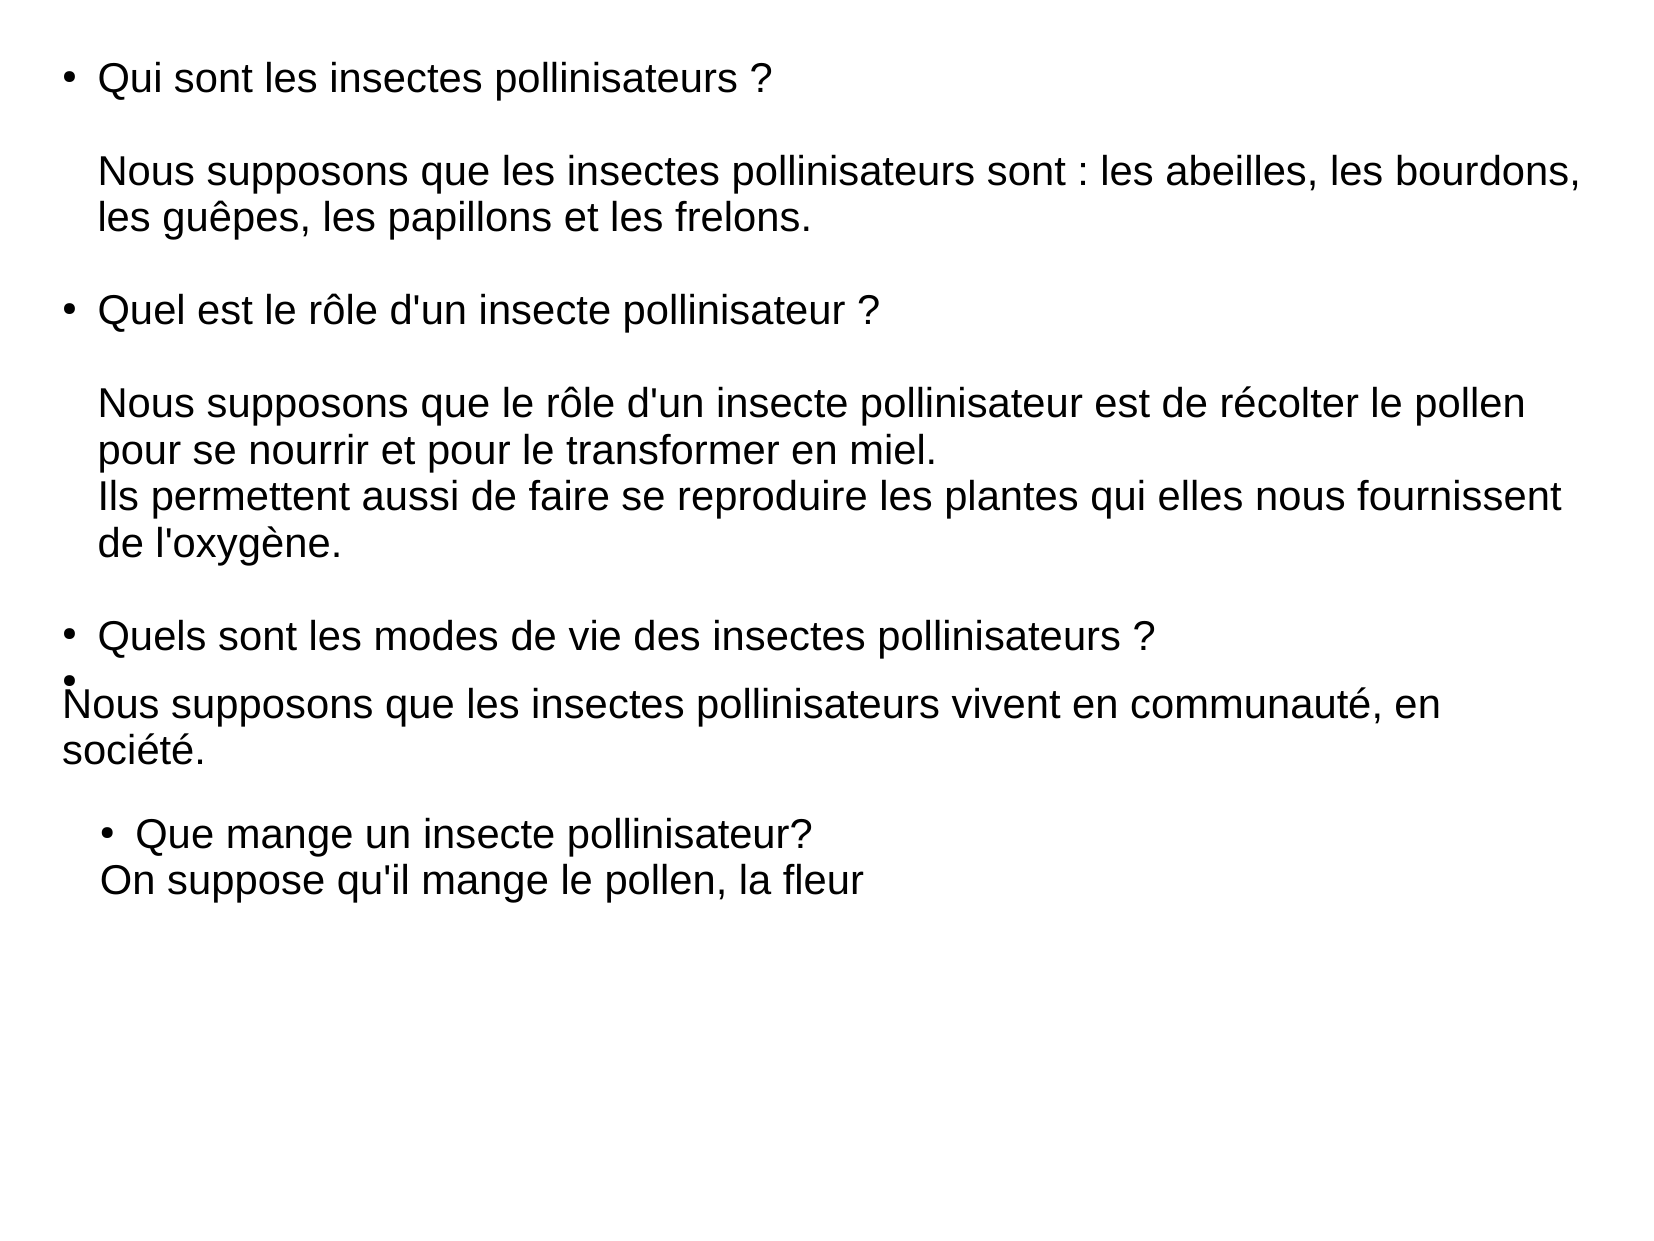

Qui sont les insectes pollinisateurs ?
Nous supposons que les insectes pollinisateurs sont : les abeilles, les bourdons, les guêpes, les papillons et les frelons.
Quel est le rôle d'un insecte pollinisateur ?
Nous supposons que le rôle d'un insecte pollinisateur est de récolter le pollen pour se nourrir et pour le transformer en miel.
Ils permettent aussi de faire se reproduire les plantes qui elles nous fournissent de l'oxygène.
Quels sont les modes de vie des insectes pollinisateurs ?
Nous supposons que les insectes pollinisateurs vivent en communauté, en société.
Que mange un insecte pollinisateur?
On suppose qu'il mange le pollen, la fleur